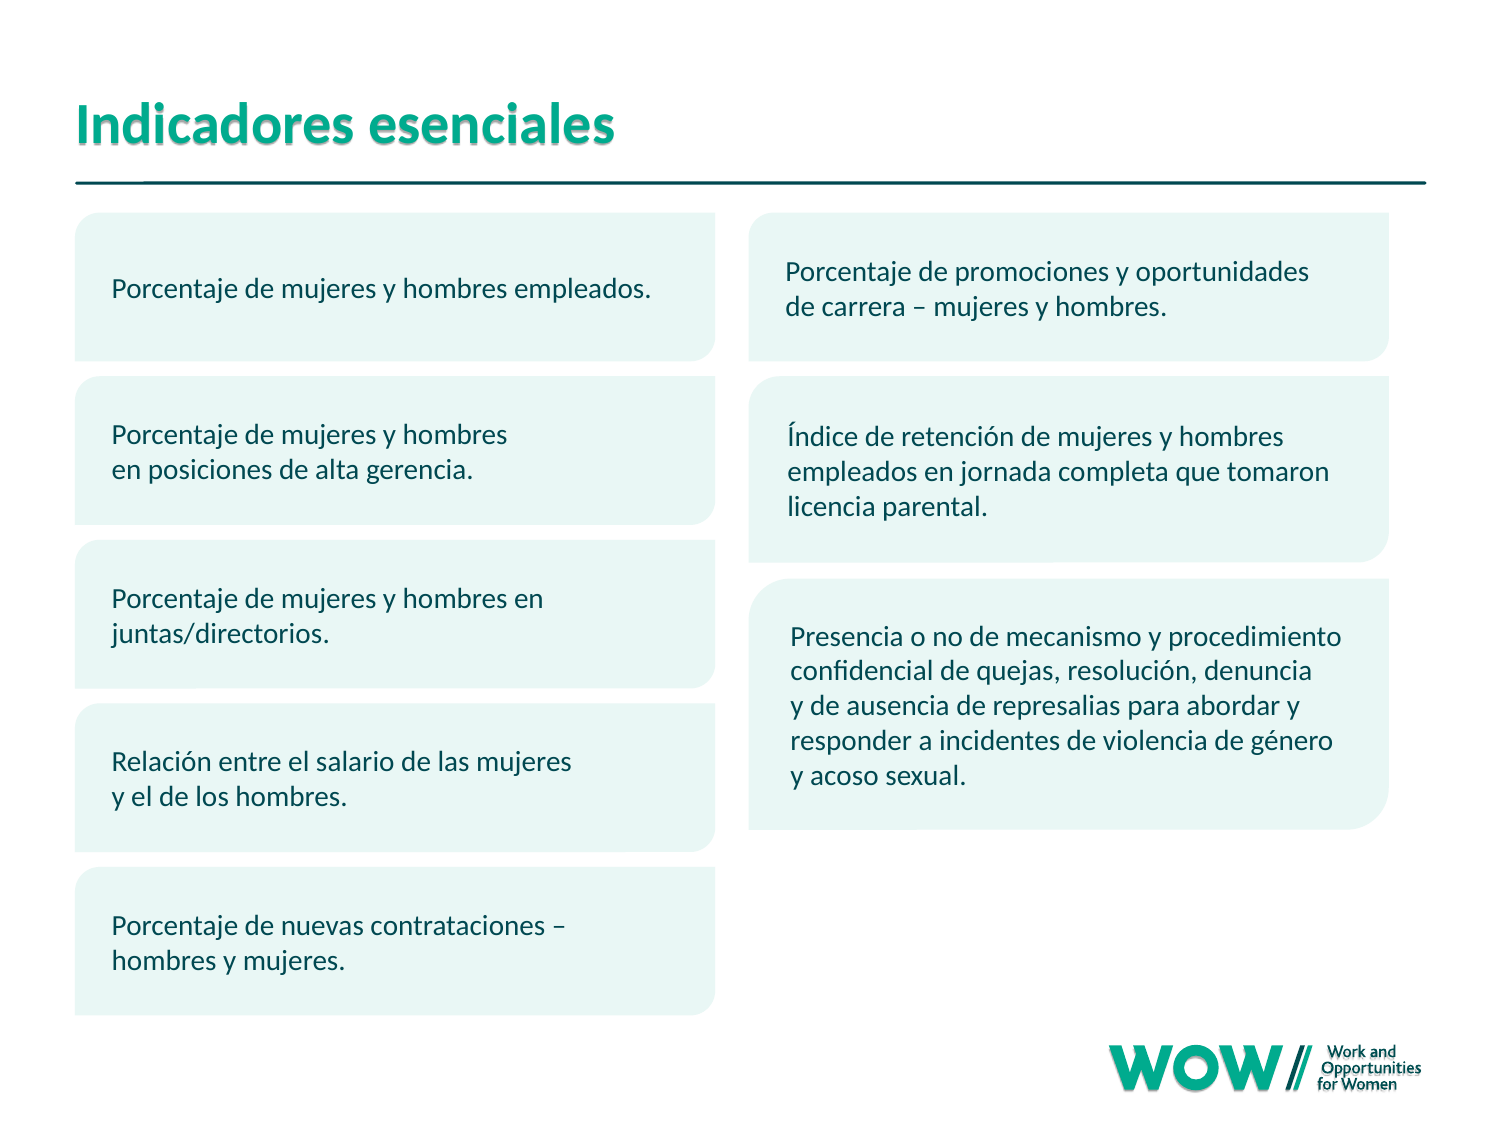

# Indicadores esenciales
Porcentaje de mujeres y hombres empleados.
Porcentaje de promociones y oportunidades
de carrera – mujeres y hombres.
Porcentaje de mujeres y hombres
en posiciones de alta gerencia.
Índice de retención de mujeres y hombres empleados en jornada completa que tomaron licencia parental.
Porcentaje de mujeres y hombres en juntas/directorios.
Presencia o no de mecanismo y procedimiento confidencial de quejas, resolución, denuncia
y de ausencia de represalias para abordar y responder a incidentes de violencia de género
y acoso sexual.
Relación entre el salario de las mujeres
y el de los hombres.
Porcentaje de nuevas contrataciones –
hombres y mujeres.